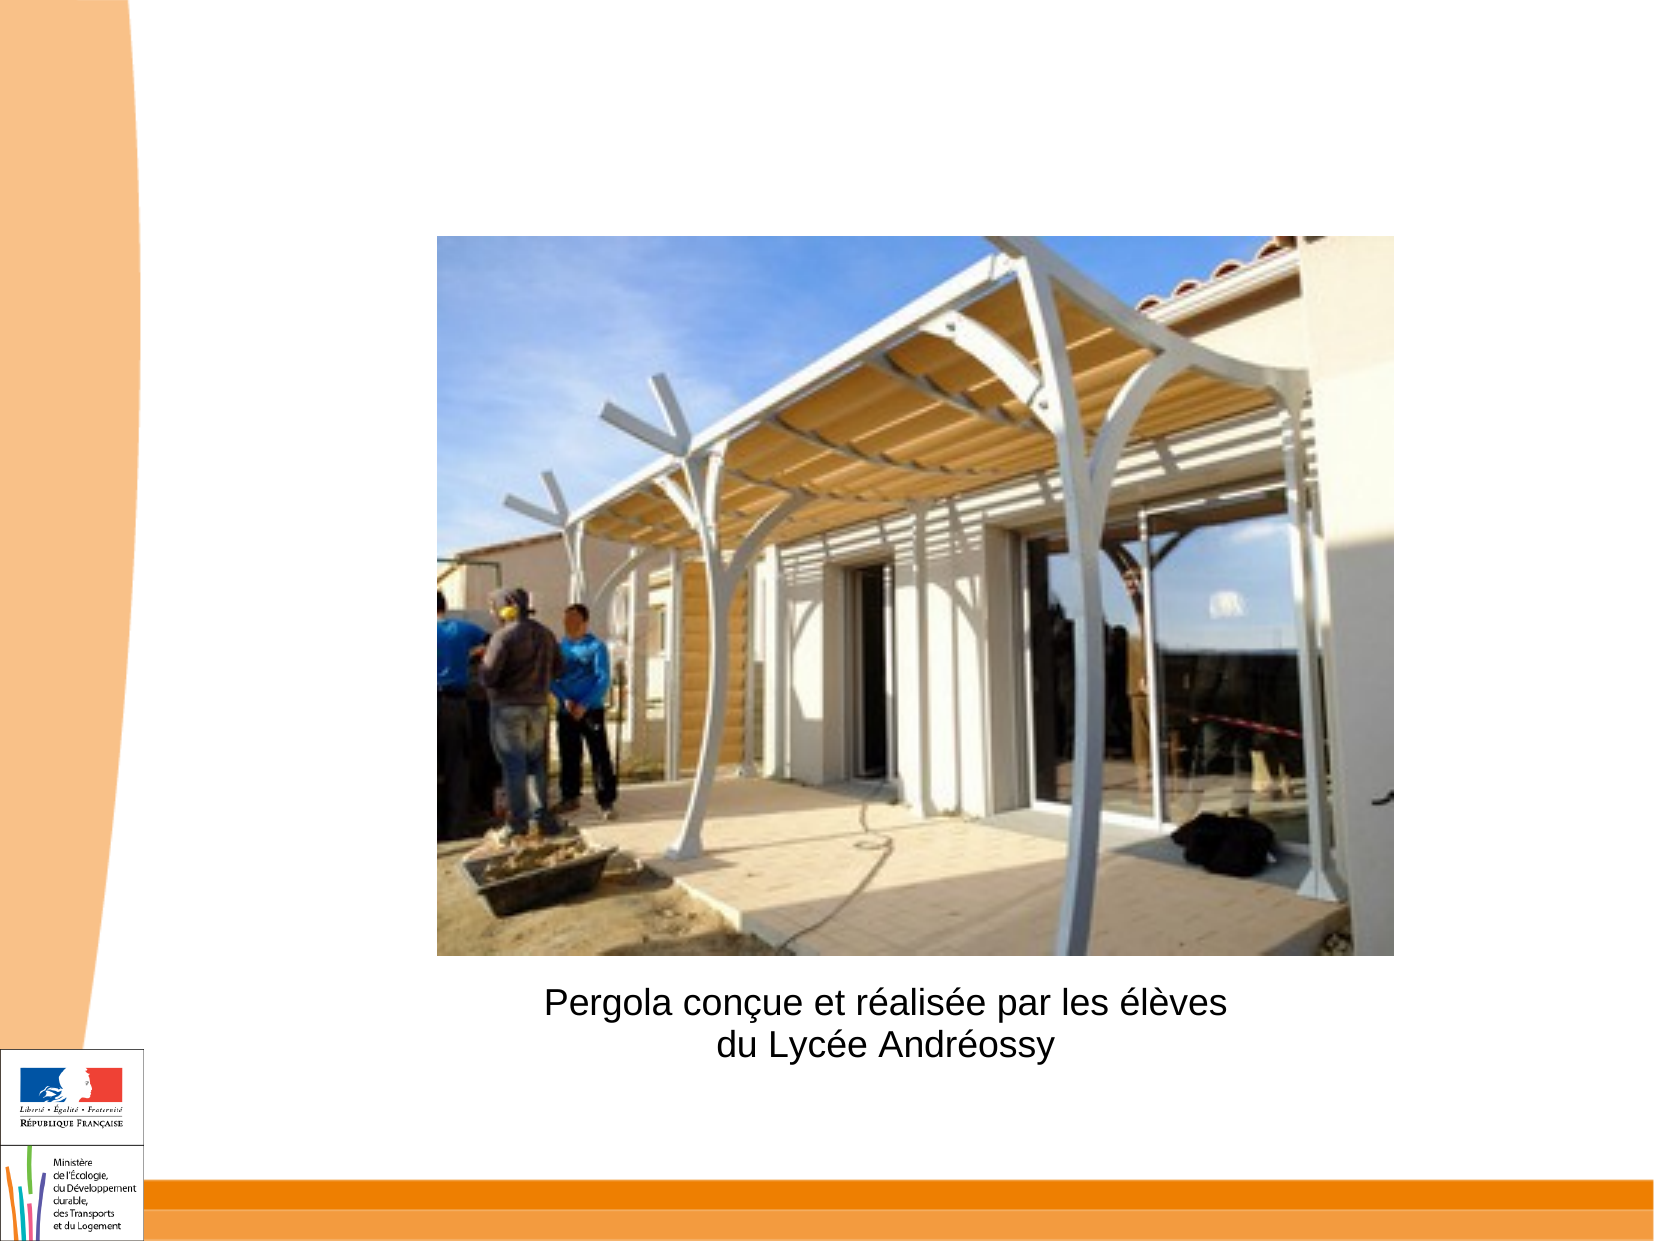

#
Pergola conçue et réalisée par les élèves
du Lycée Andréossy